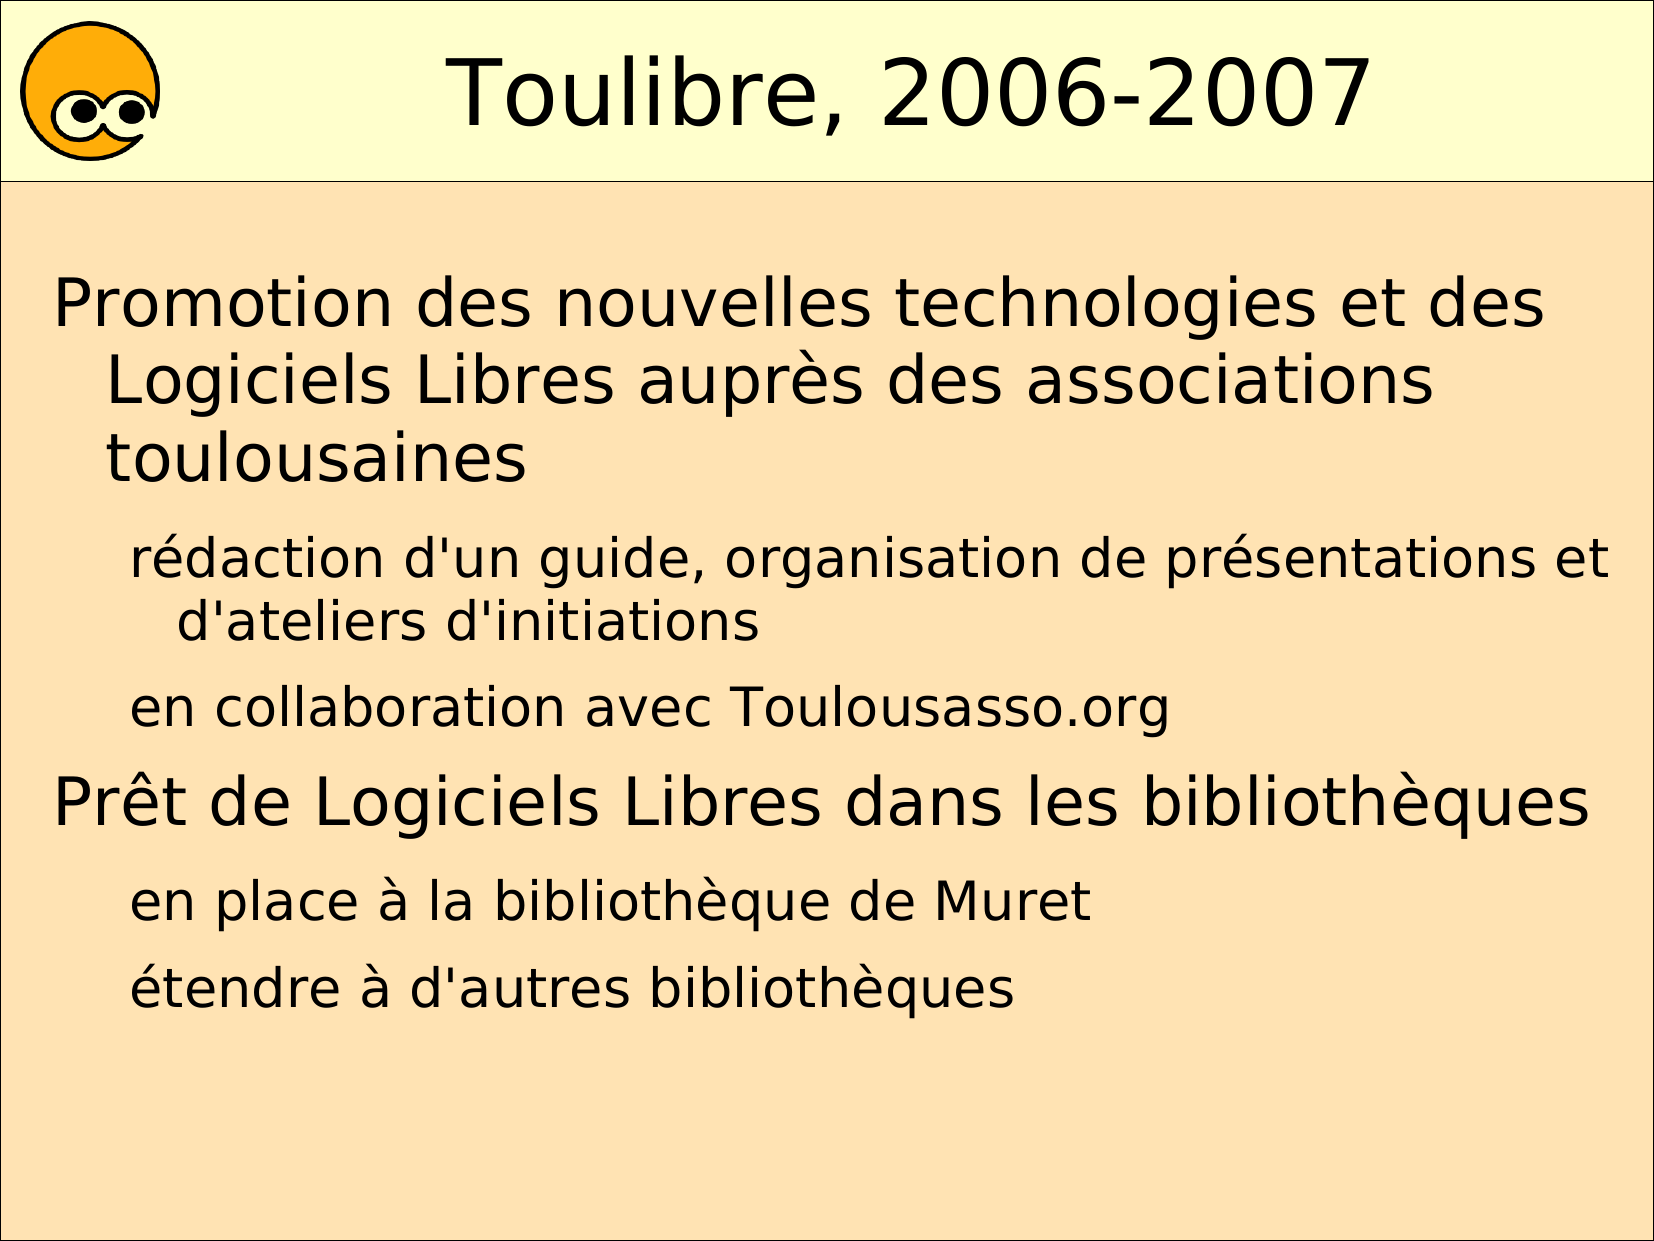

# Toulibre, 2006-2007
Promotion des nouvelles technologies et des Logiciels Libres auprès des associations toulousaines
rédaction d'un guide, organisation de présentations et d'ateliers d'initiations
en collaboration avec Toulousasso.org
Prêt de Logiciels Libres dans les bibliothèques
en place à la bibliothèque de Muret
étendre à d'autres bibliothèques